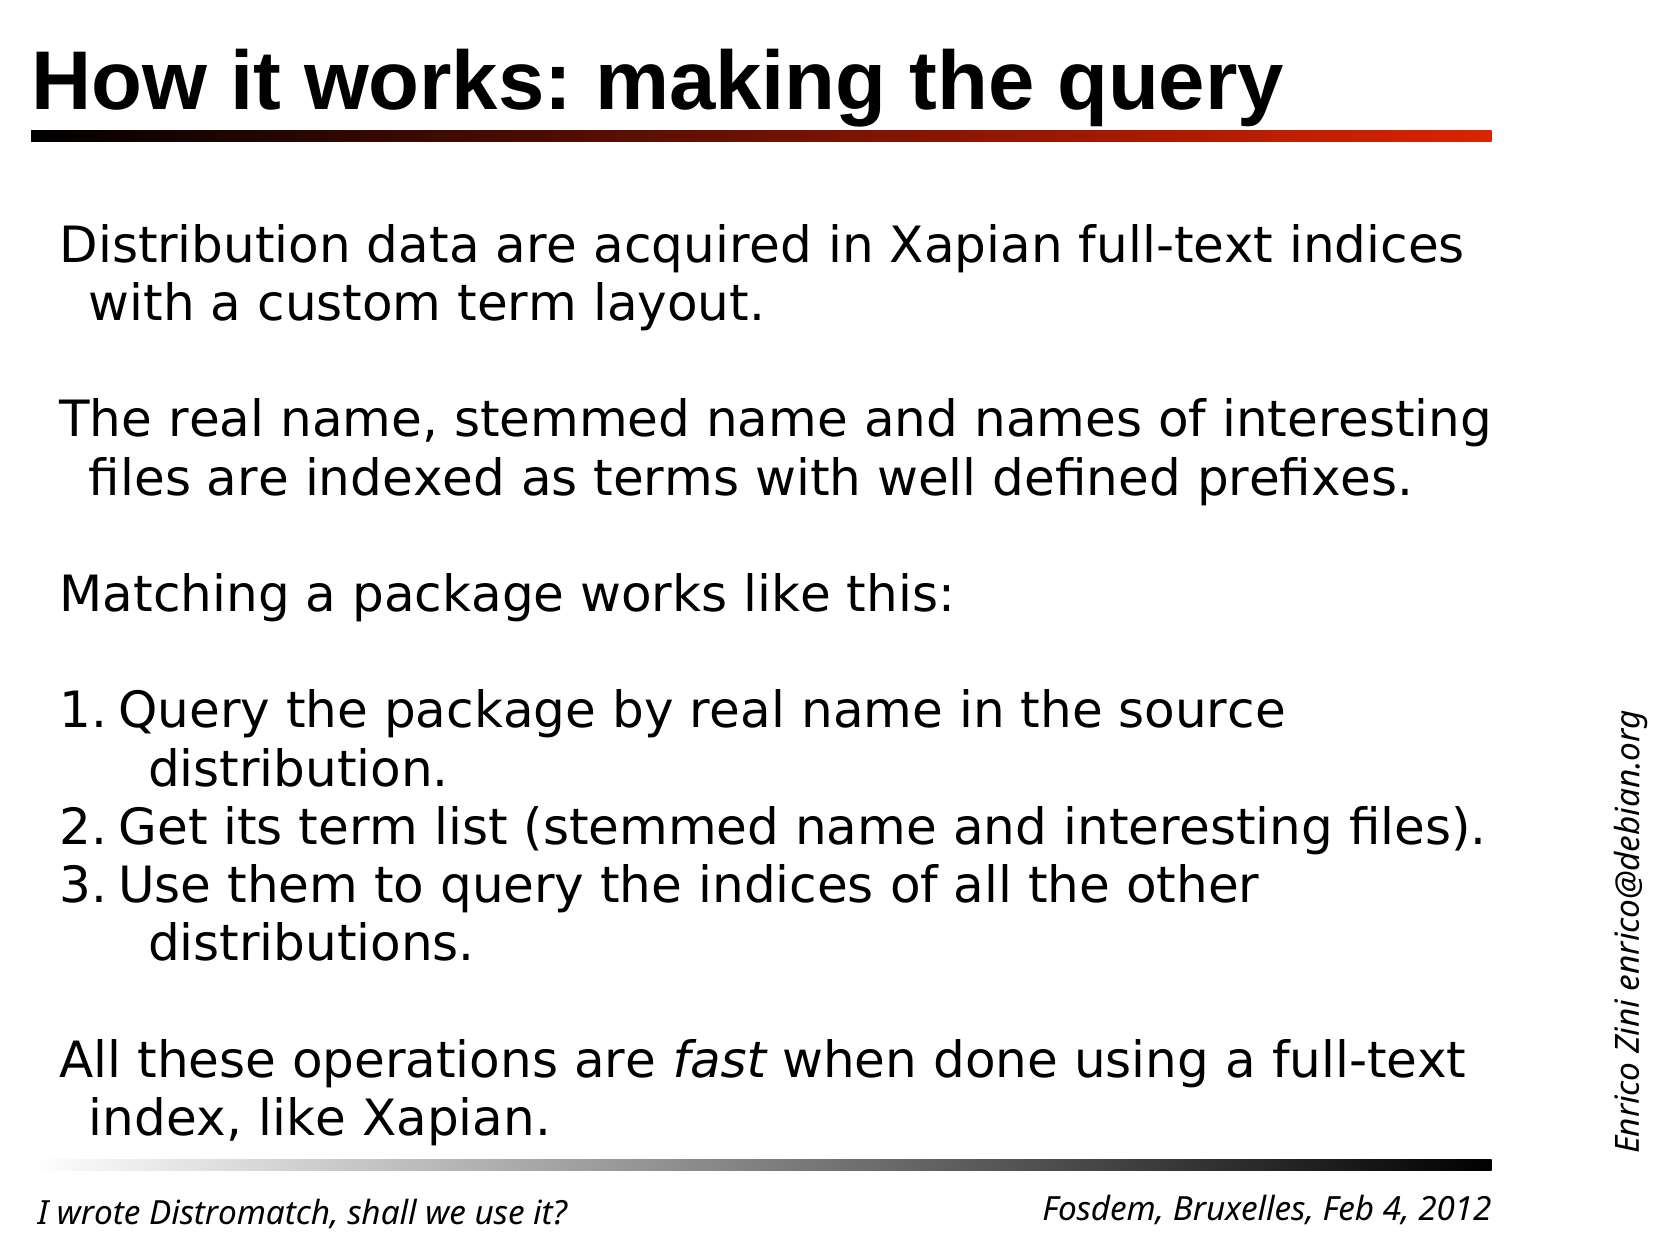

How it works: making the query
Distribution data are acquired in Xapian full-text indices with a custom term layout.
The real name, stemmed name and names of interesting files are indexed as terms with well defined prefixes.
Matching a package works like this:
Query the package by real name in the source distribution.
Get its term list (stemmed name and interesting files).
Use them to query the indices of all the other distributions.
All these operations are fast when done using a full-text index, like Xapian.